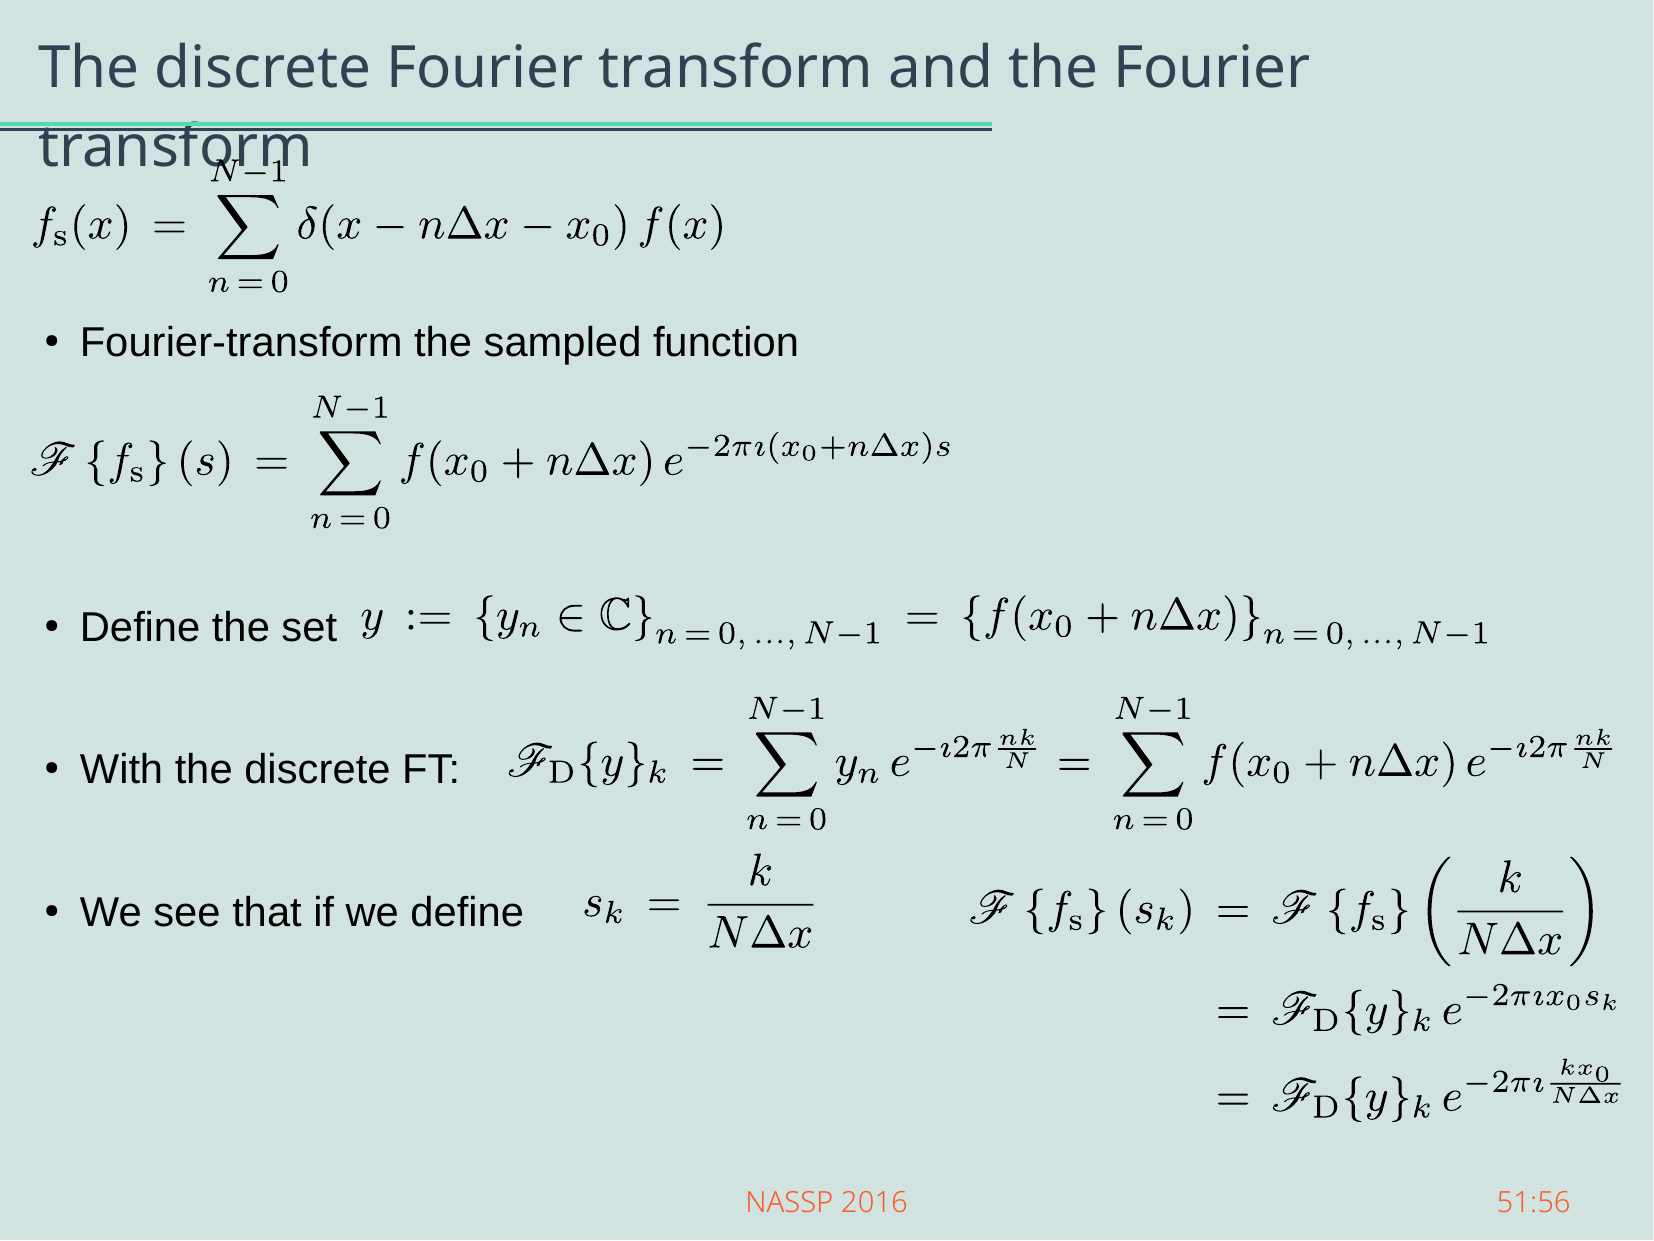

The discrete Fourier transform and the Fourier transform
Fourier-transform the sampled function
Define the set
With the discrete FT:
We see that if we define
NASSP 2016
51